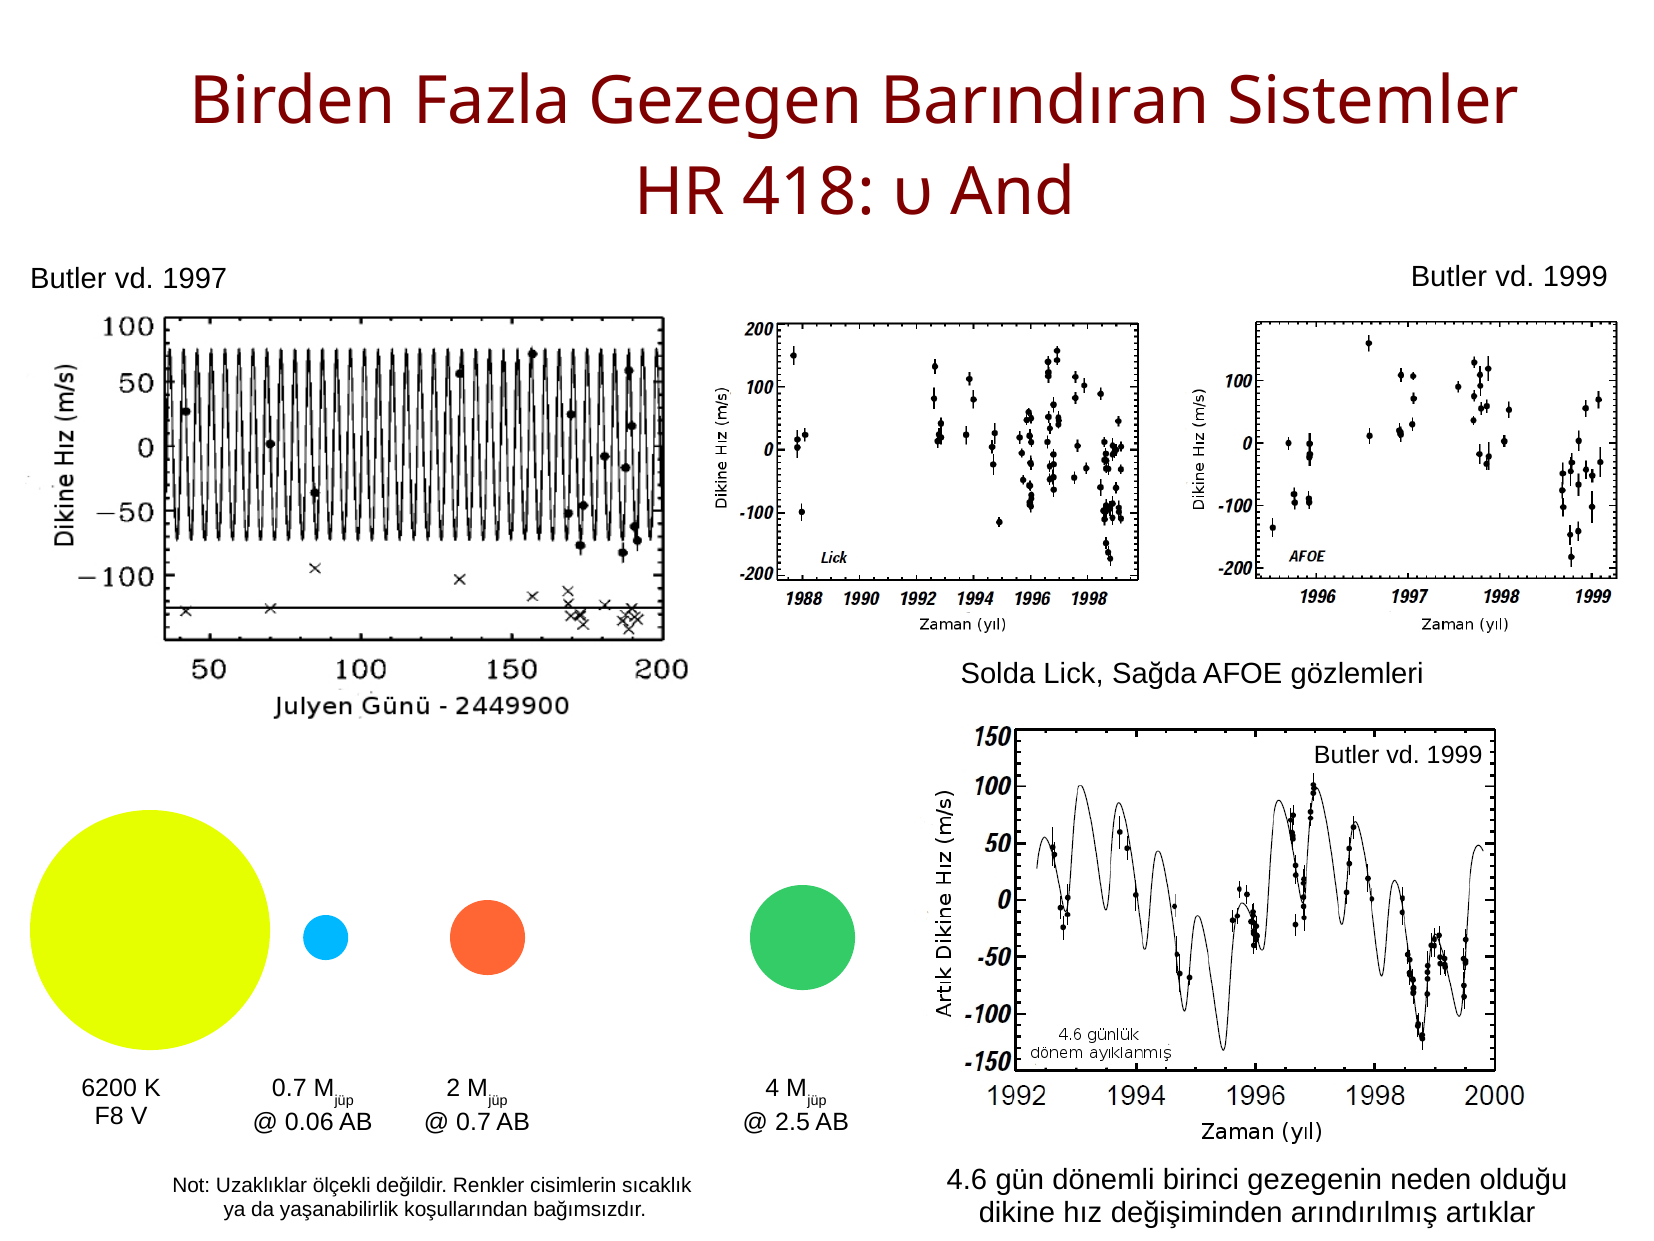

Birden Fazla Gezegen Barındıran Sistemler
HR 418: υ And
Butler vd. 1999
Butler vd. 1997
Solda Lick, Sağda AFOE gözlemleri
Butler vd. 1999
6200 K
F8 V
0.7 Mjüp
@ 0.06 AB
2 Mjüp
@ 0.7 AB
4 Mjüp
@ 2.5 AB
4.6 gün dönemli birinci gezegenin neden olduğu
dikine hız değişiminden arındırılmış artıklar
Not: Uzaklıklar ölçekli değildir. Renkler cisimlerin sıcaklık
ya da yaşanabilirlik koşullarından bağımsızdır.